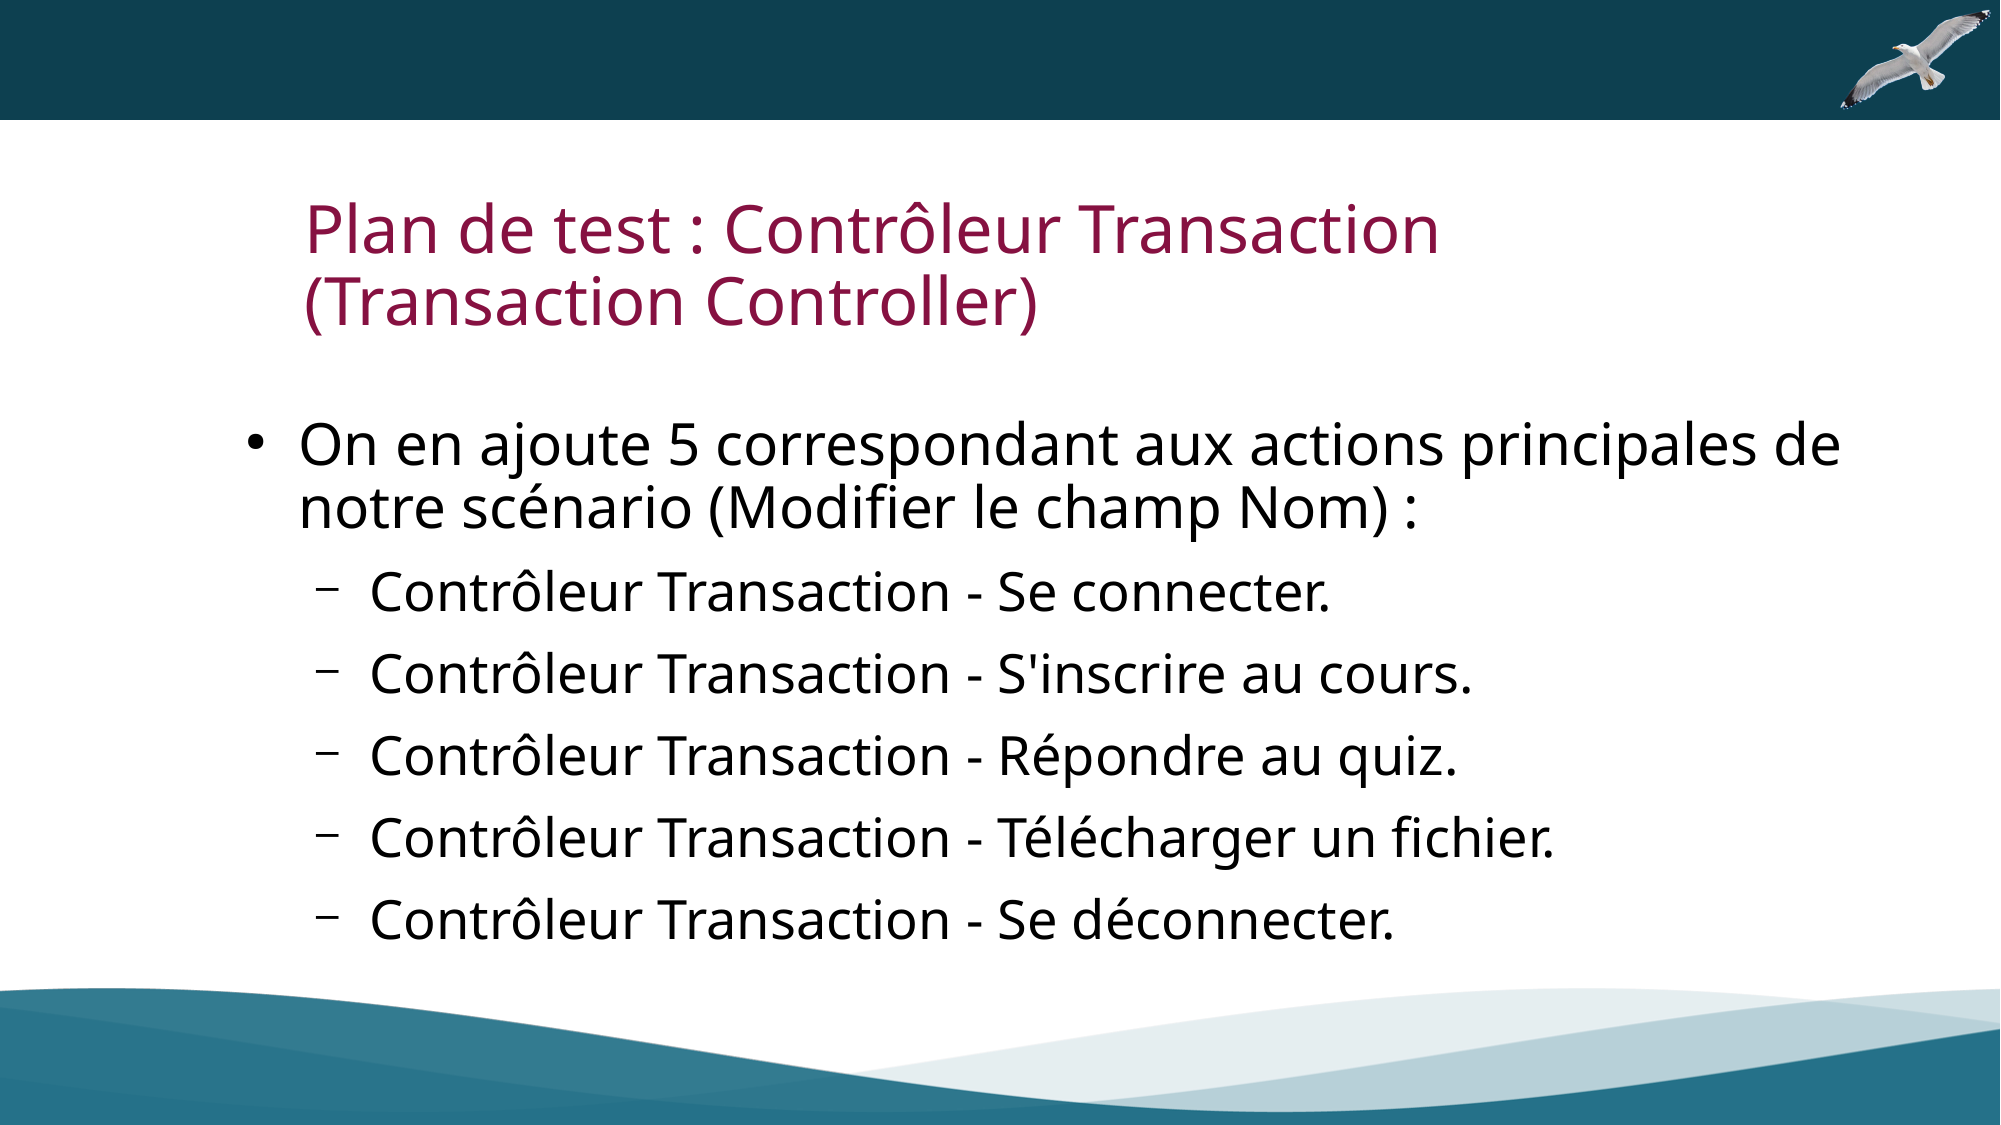

Plan de test : Contrôleur Transaction (Transaction Controller)
# On en ajoute 5 correspondant aux actions principales de notre scénario (Modifier le champ Nom) :
Contrôleur Transaction - Se connecter.
Contrôleur Transaction - S'inscrire au cours.
Contrôleur Transaction - Répondre au quiz.
Contrôleur Transaction - Télécharger un fichier.
Contrôleur Transaction - Se déconnecter.